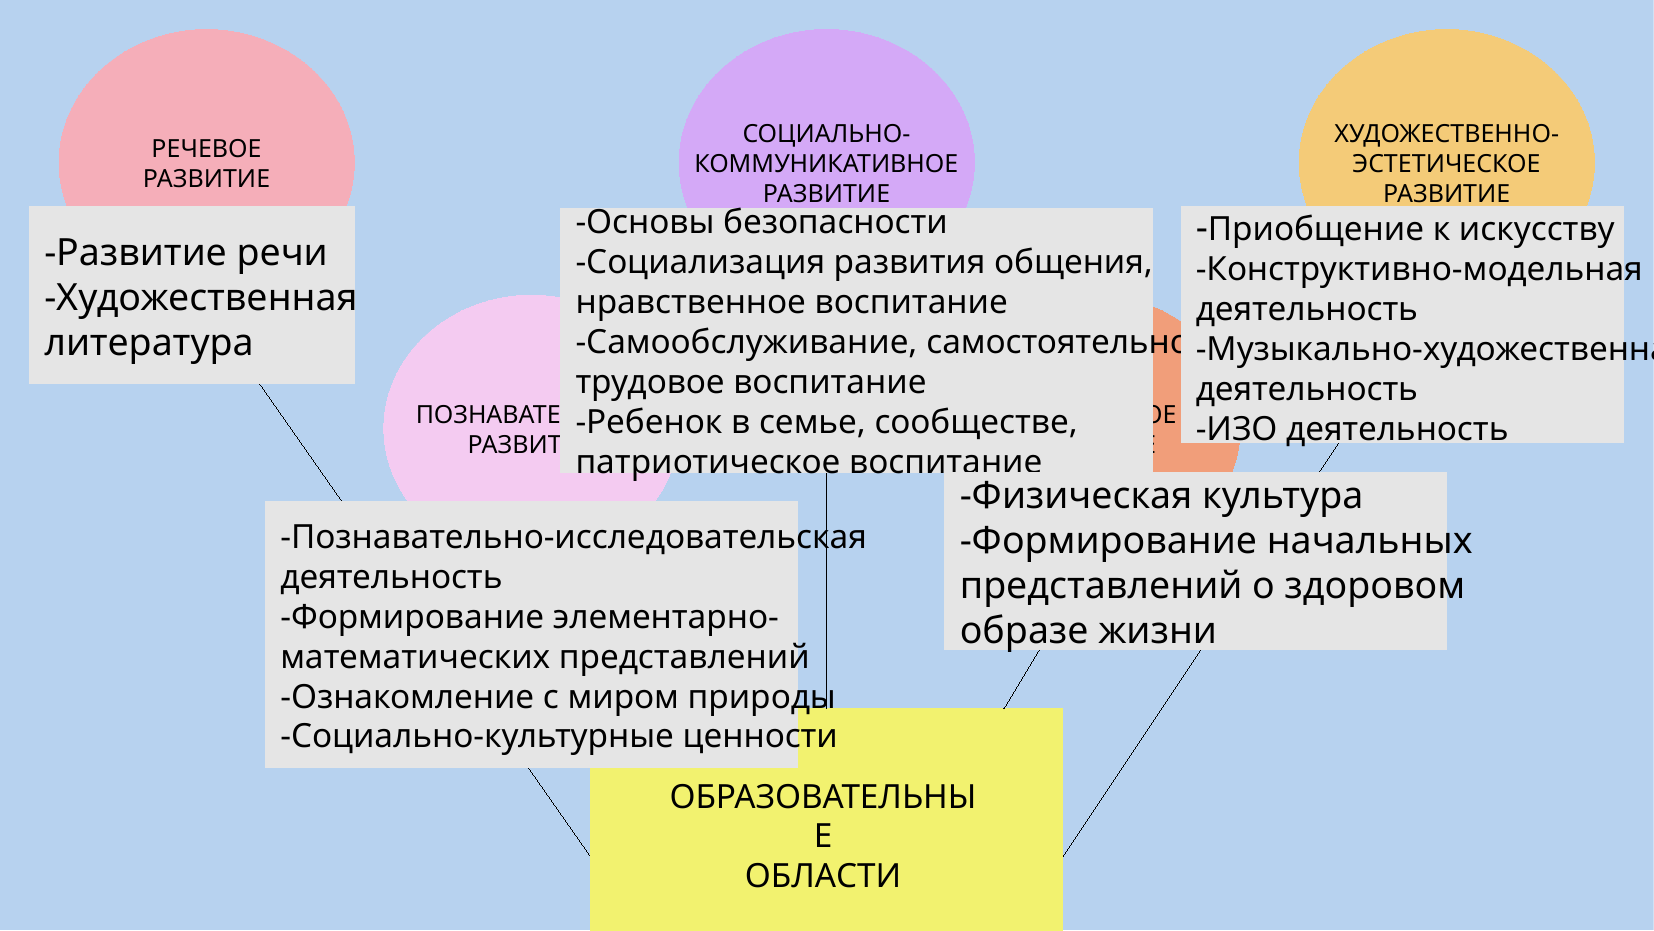

СОЦИАЛЬНО-
КОММУНИКАТИВНОЕ
РАЗВИТИЕ
РЕЧЕВОЕ
РАЗВИТИЕ
ХУДОЖЕСТВЕННО-
ЭСТЕТИЧЕСКОЕ
РАЗВИТИЕ
-Развитие речи
-Художественная
литература
-Приобщение к искусству
-Конструктивно-модельная
деятельность
-Музыкально-художественная
деятельность
-ИЗО деятельность
-Основы безопасности
-Социализация развития общения,
нравственное воспитание
-Самообслуживание, самостоятельность,
трудовое воспитание
-Ребенок в семье, сообществе,
патриотическое воспитание
ПОЗНАВАТЕЛЬНОЕ
РАЗВИТИЕ
ФИЗИЧЕСКОЕ
РАЗВИТИЕ
-Физическая культура
-Формирование начальных
представлений о здоровом
образе жизни
-Познавательно-исследовательская
деятельность
-Формирование элементарно-
математических представлений
-Ознакомление с миром природы
-Социально-культурные ценности
ОБРАЗОВАТЕЛЬНЫЕ
ОБЛАСТИ